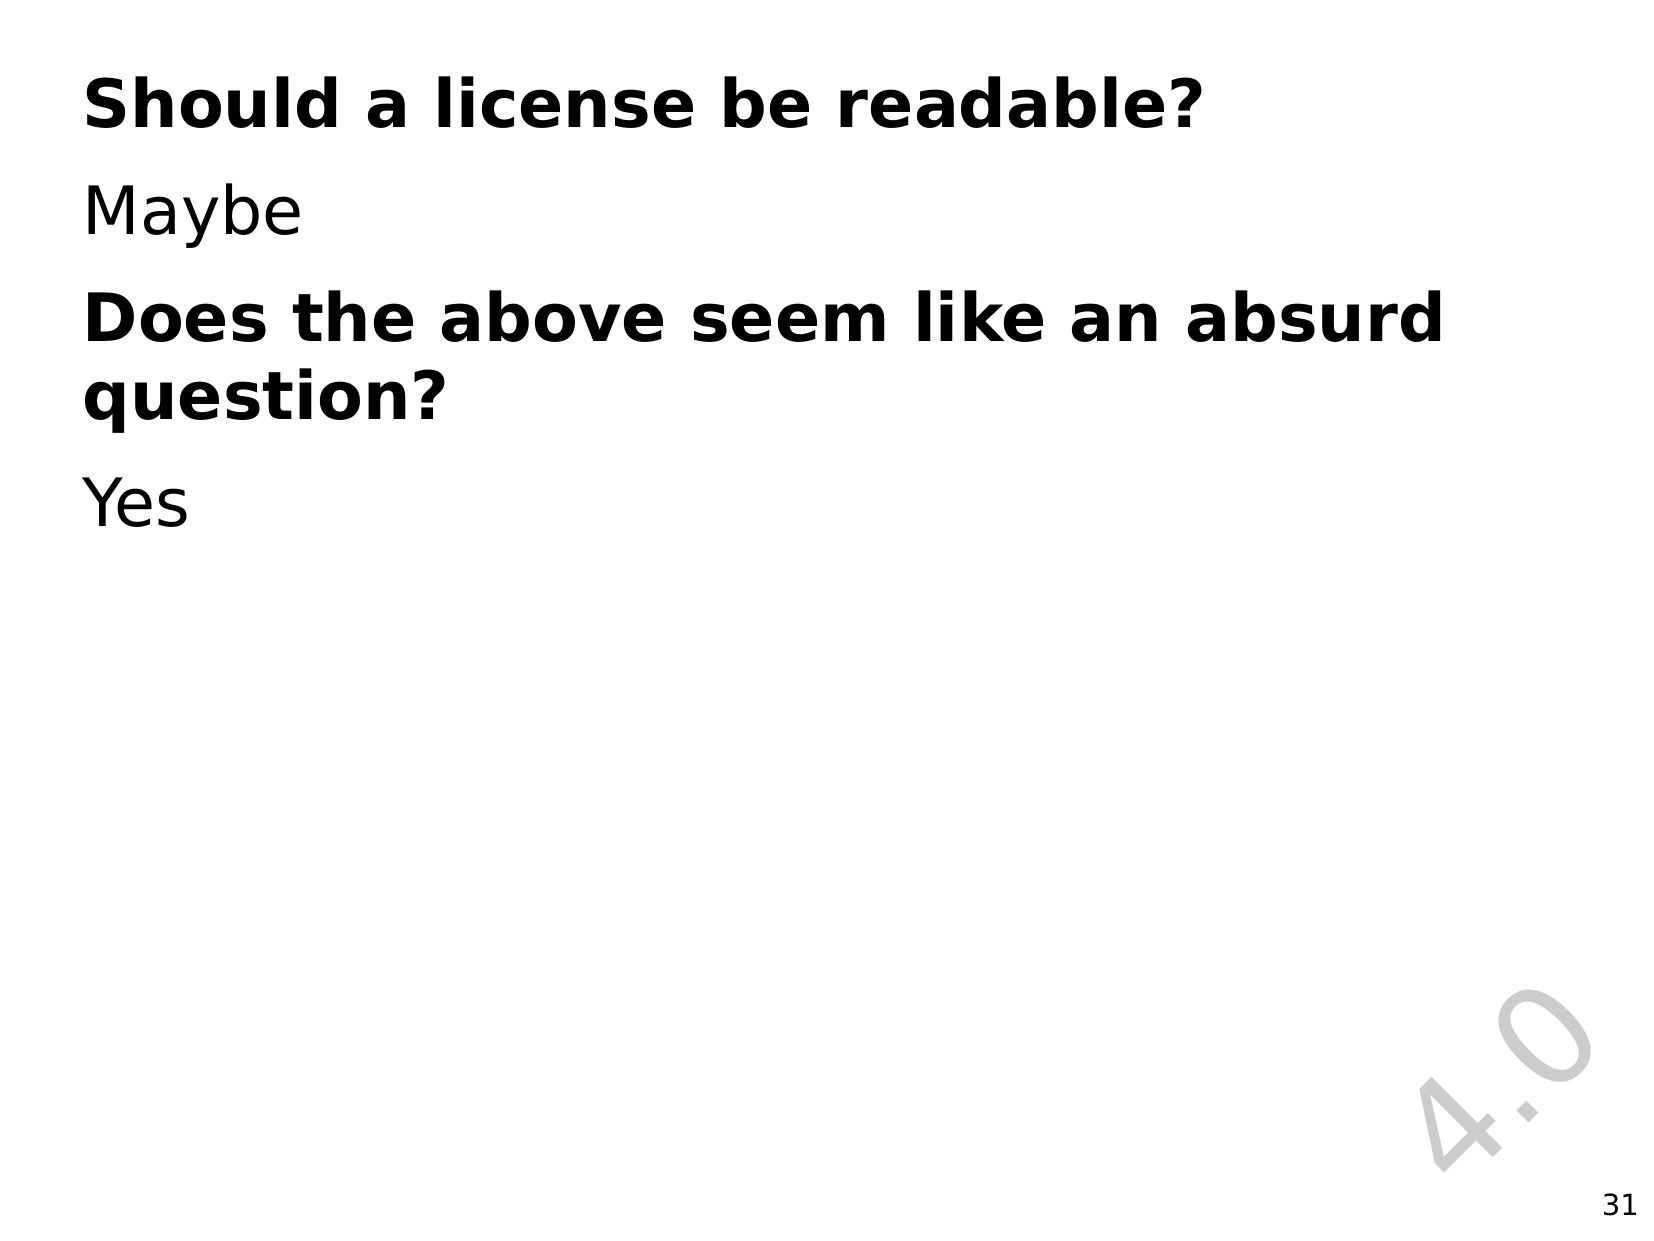

# Should a license be readable?
Maybe
Does the above seem like an absurd question?
Yes
4.0